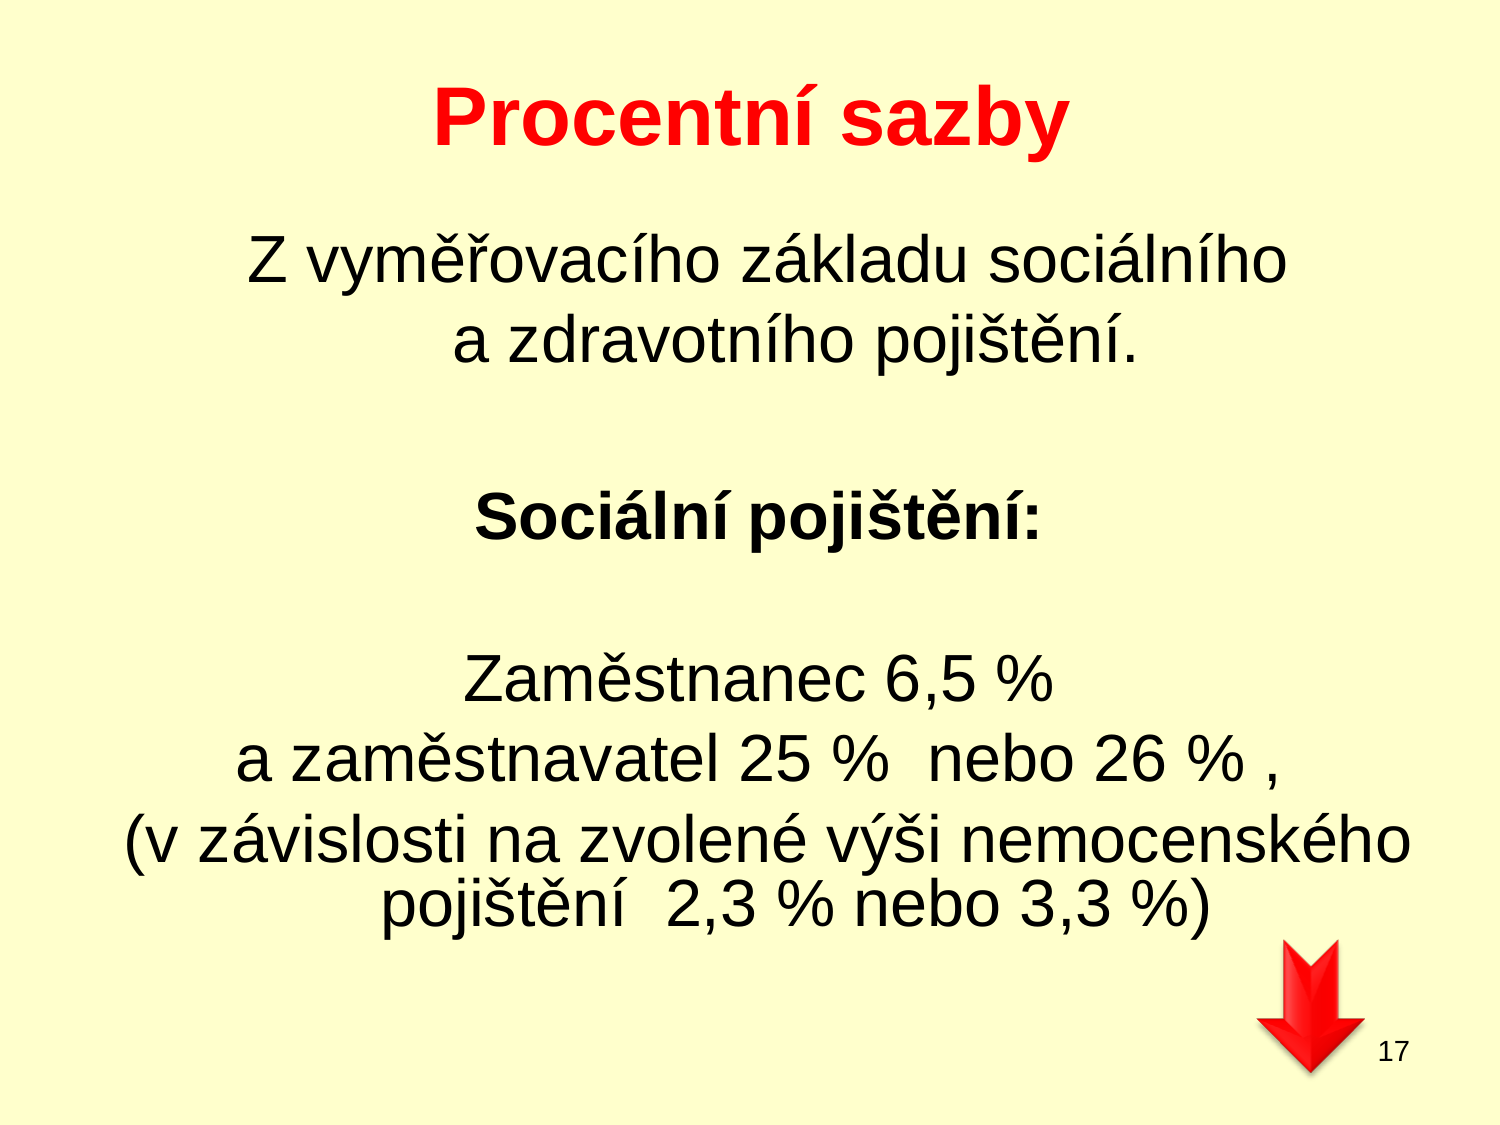

# Procentní sazby
Z vyměřovacího základu sociálního
a zdravotního pojištění.
Sociální pojištění:
Zaměstnanec 6,5 %
a zaměstnavatel 25 % nebo 26 % ,
(v závislosti na zvolené výši nemocenského pojištění 2,3 % nebo 3,3 %)